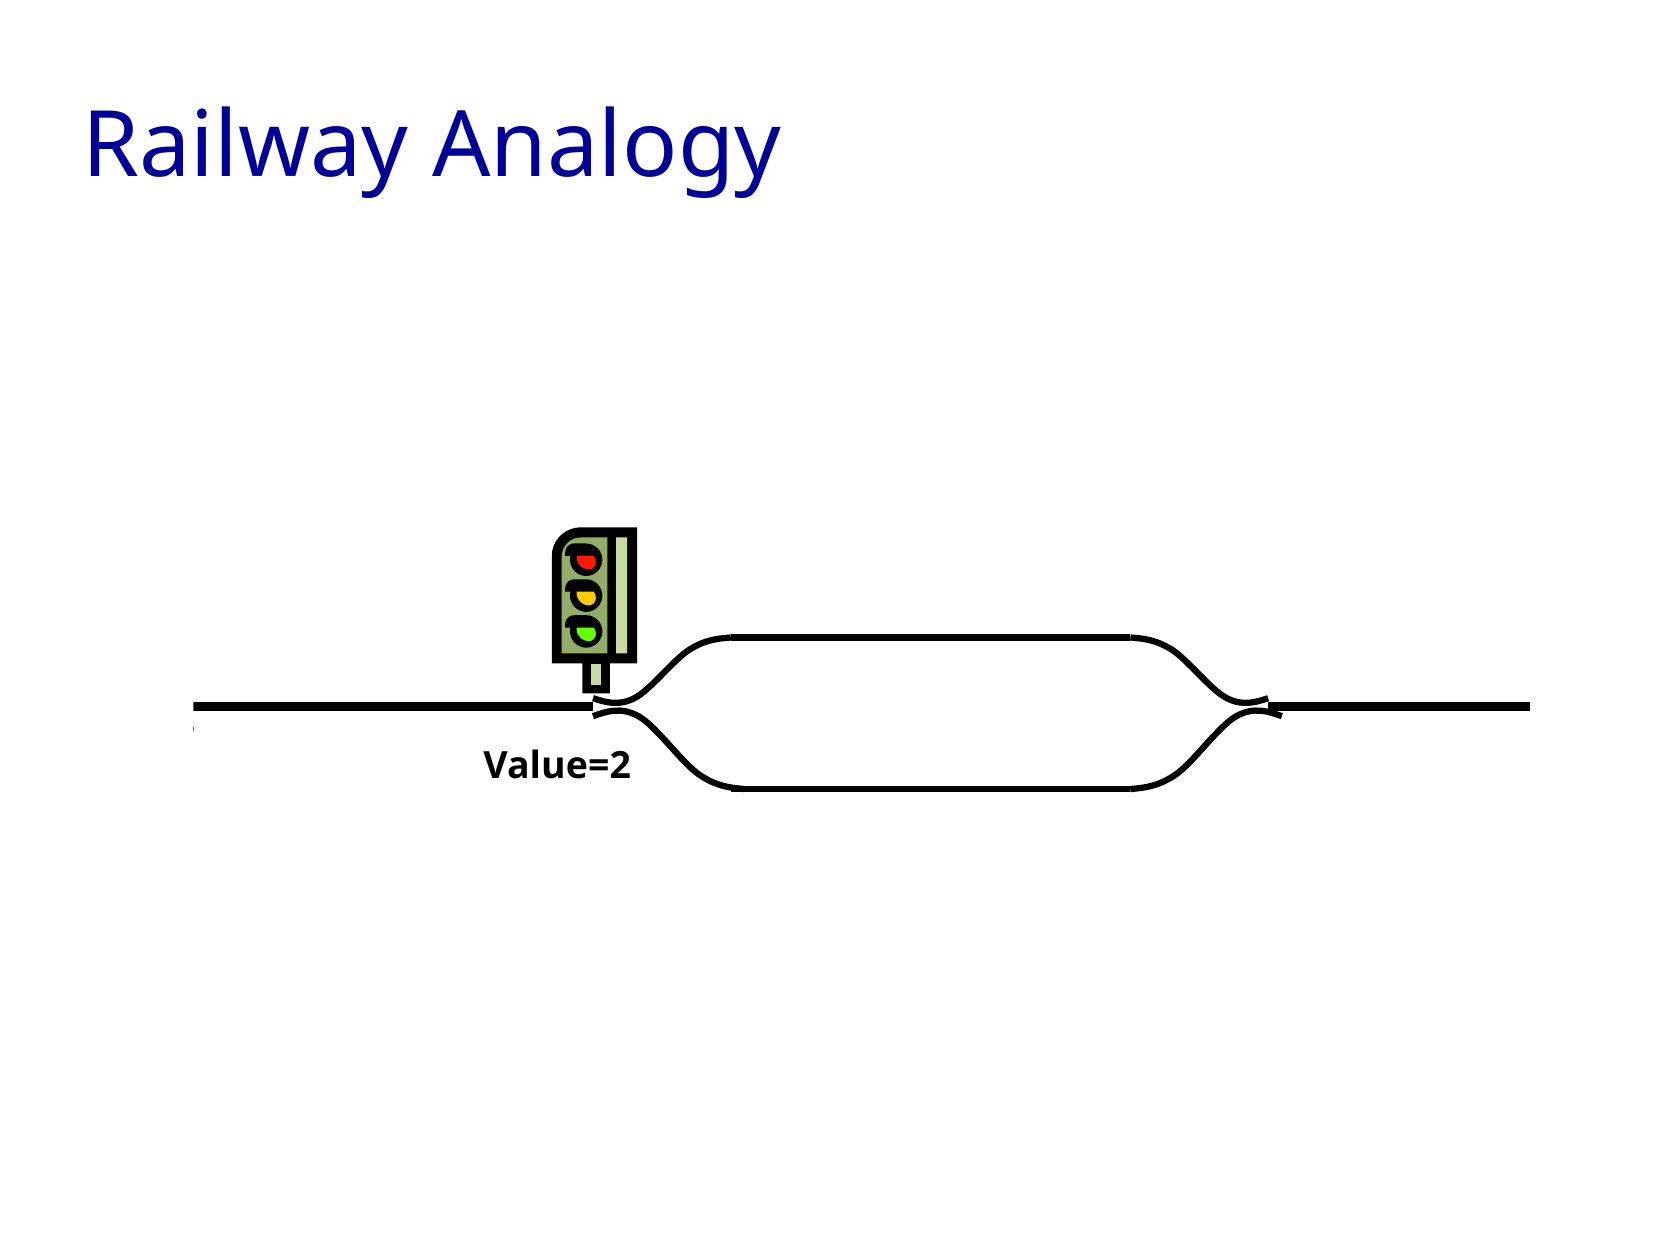

# Railway Analogy
Value=2
Value=1
Value=0
Value=1
Value=0
Value=2